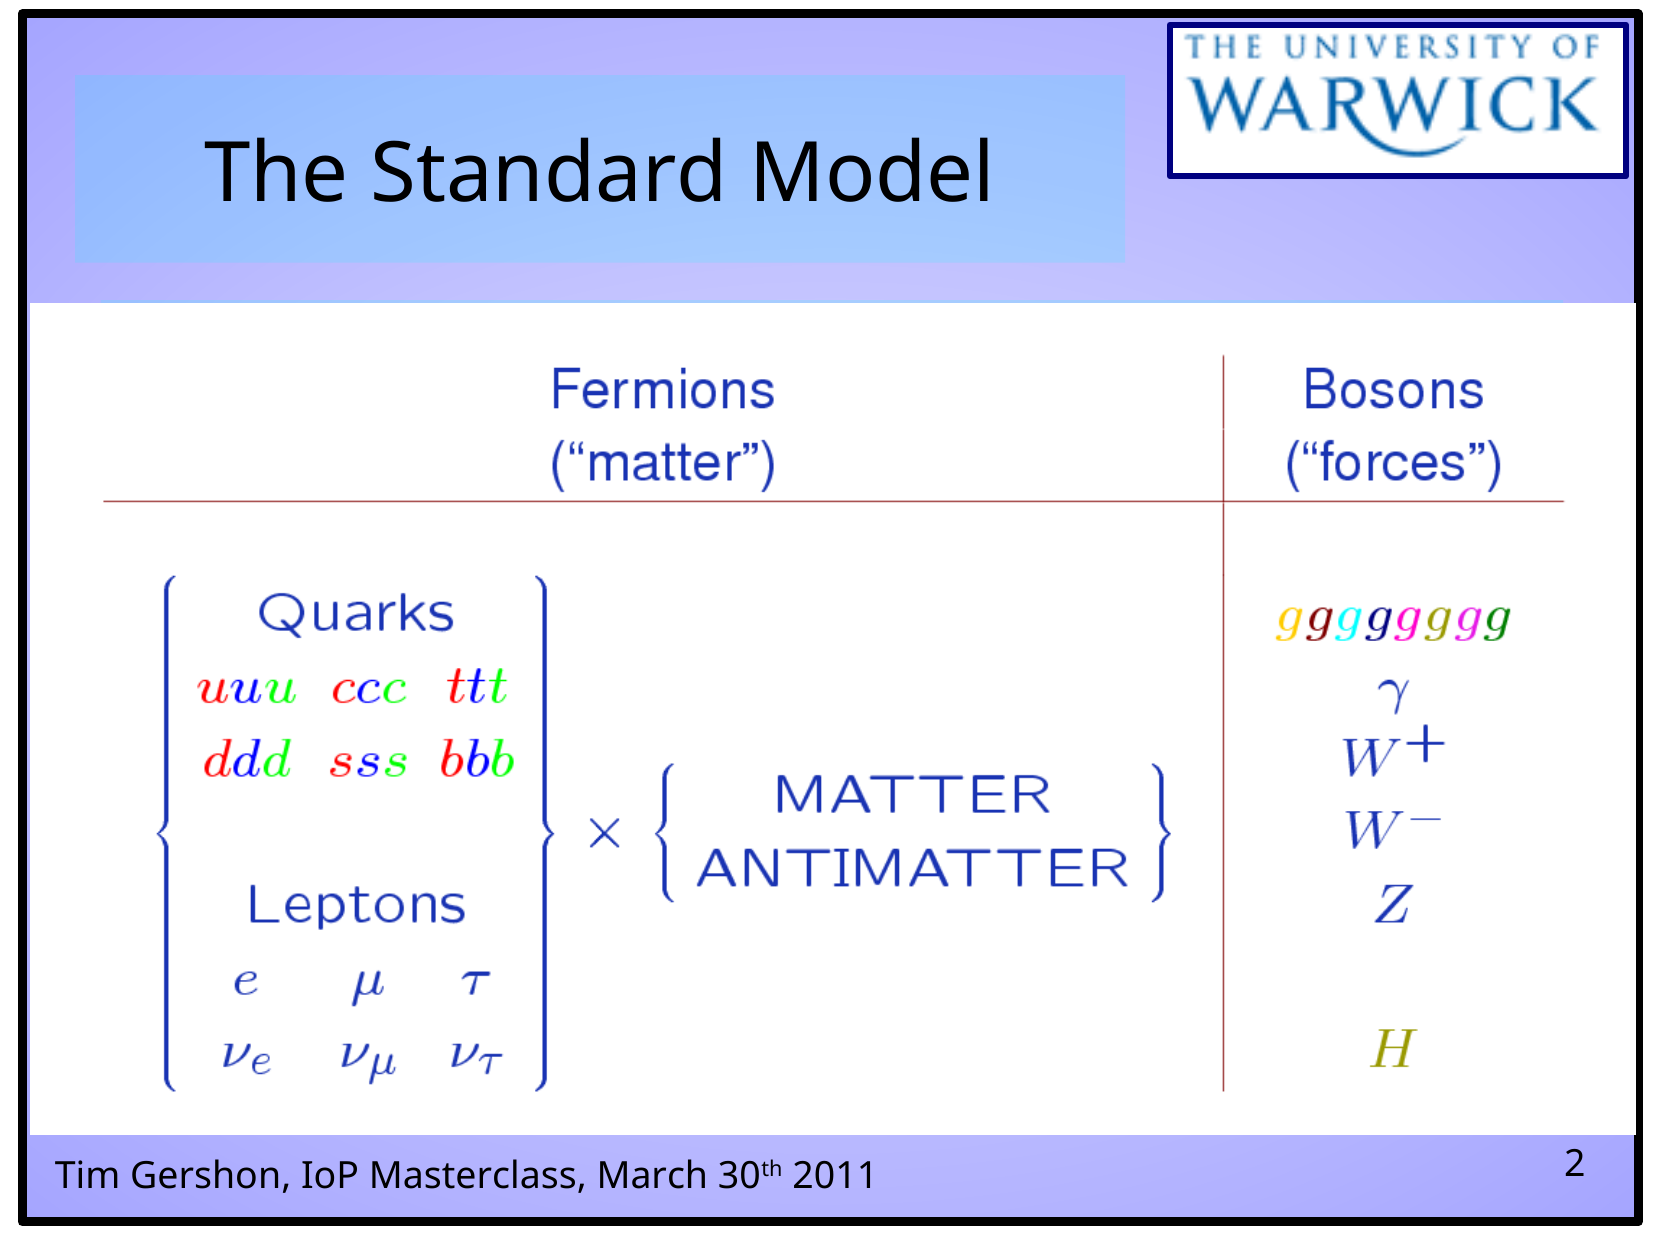

The Standard Model
Tim Gershon, IoP Masterclass, March 30th 2011